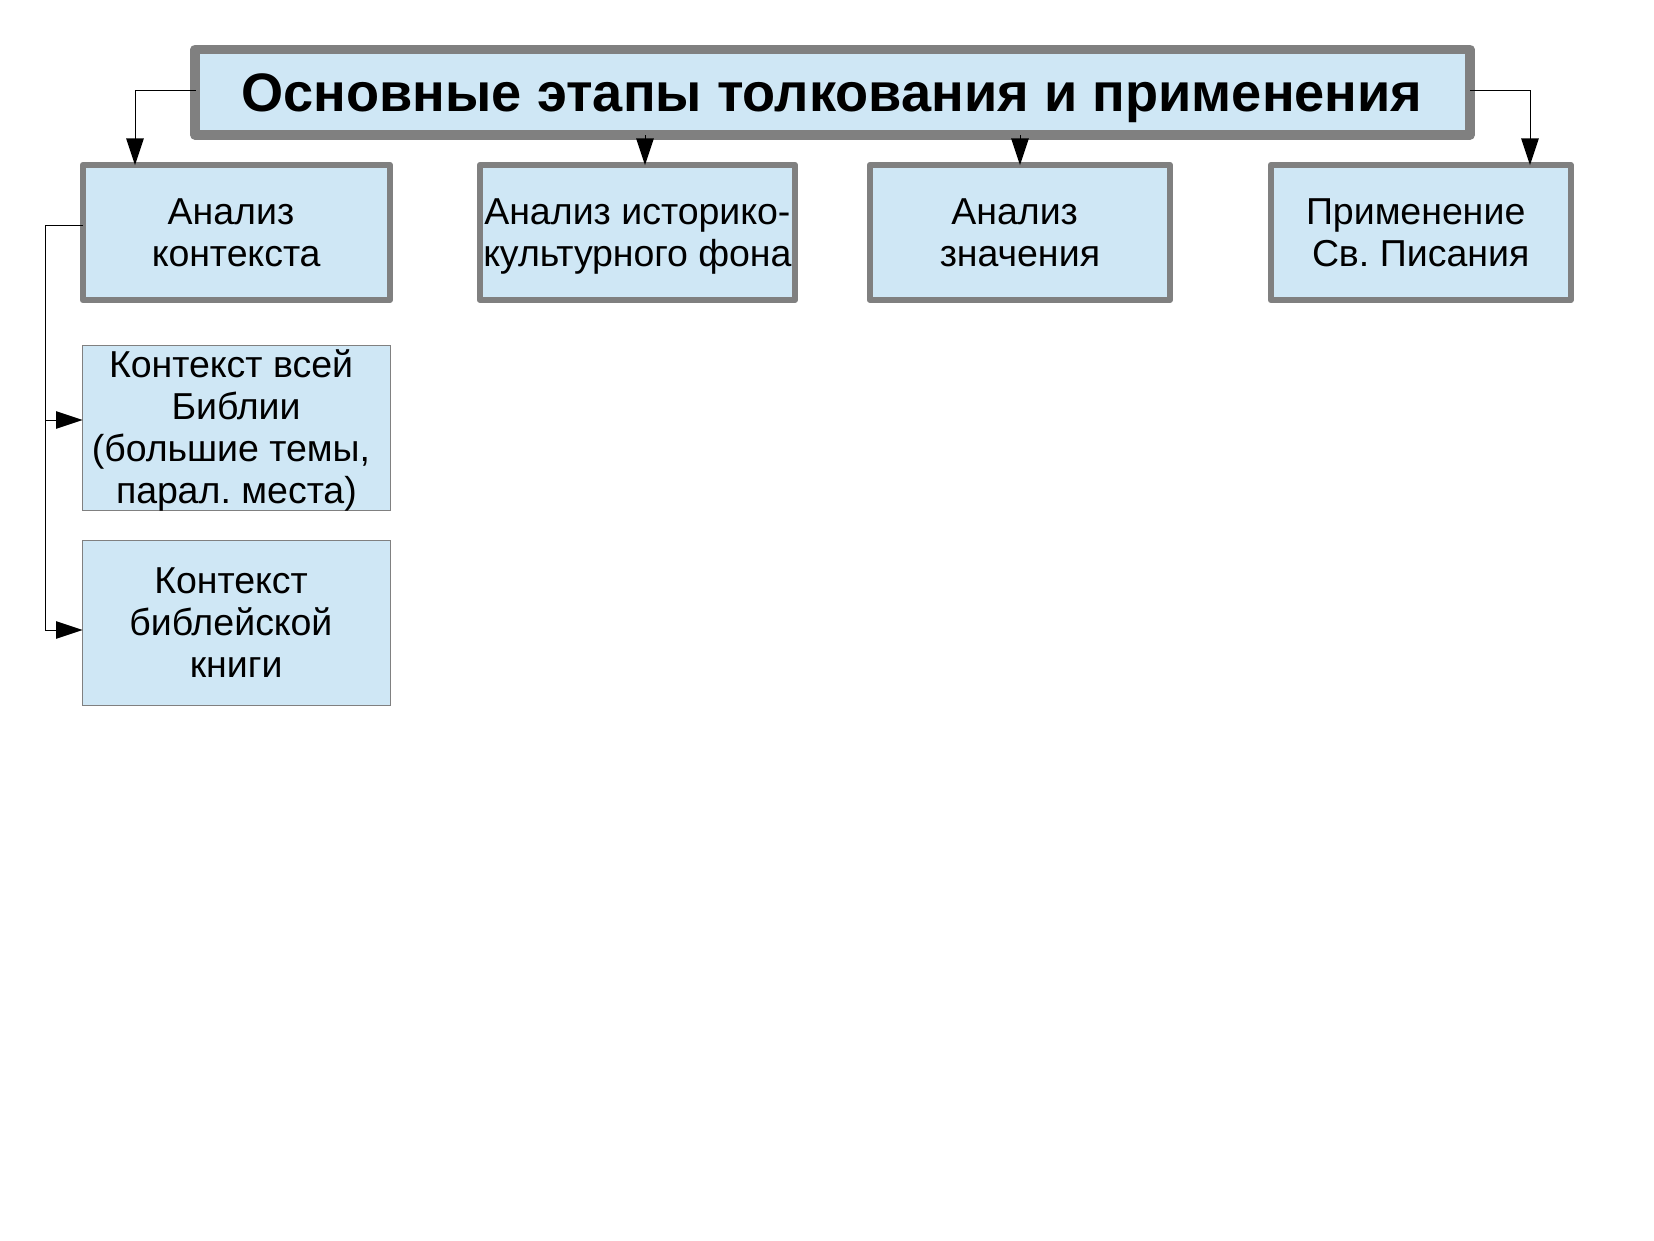

#
Основные этапы толкования и применения
Анализ
контекста
Анализ историко-
культурного фона
Анализ
значения
Применение
Св. Писания
Контекст всей
Библии
(большие темы,
парал. места)
Контекст
библейской
книги